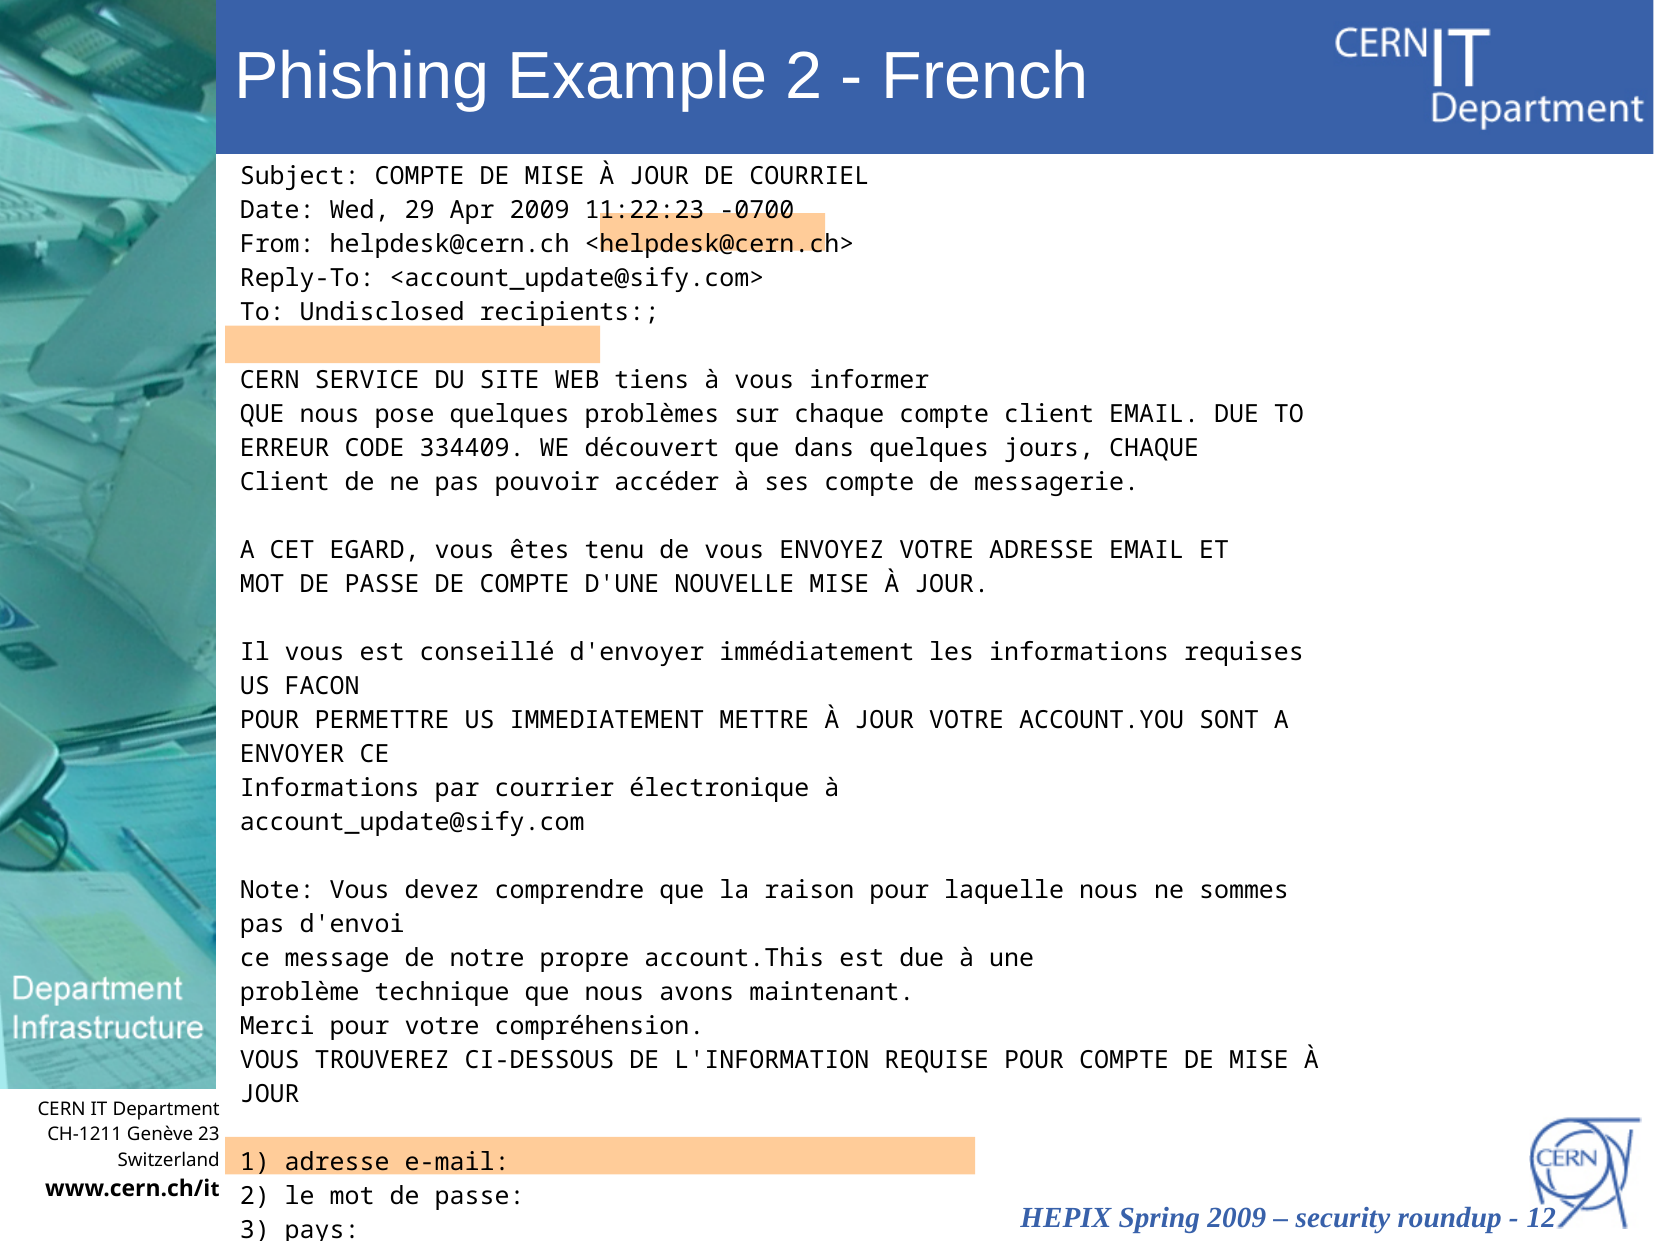

# Phishing Example 2 - French
Subject: COMPTE DE MISE À JOUR DE COURRIEL
Date: Wed, 29 Apr 2009 11:22:23 -0700
From: helpdesk@cern.ch <helpdesk@cern.ch>
Reply-To: <account_update@sify.com>
To: Undisclosed recipients:;
CERN SERVICE DU SITE WEB tiens à vous informer
QUE nous pose quelques problèmes sur chaque compte client EMAIL. DUE TO
ERREUR CODE 334409. WE découvert que dans quelques jours, CHAQUE
Client de ne pas pouvoir accéder à ses compte de messagerie.
A CET EGARD, vous êtes tenu de vous ENVOYEZ VOTRE ADRESSE EMAIL ET
MOT DE PASSE DE COMPTE D'UNE NOUVELLE MISE À JOUR.
Il vous est conseillé d'envoyer immédiatement les informations requises
US FACON
POUR PERMETTRE US IMMEDIATEMENT METTRE À JOUR VOTRE ACCOUNT.YOU SONT A
ENVOYER CE
Informations par courrier électronique à
account_update@sify.com
Note: Vous devez comprendre que la raison pour laquelle nous ne sommes
pas d'envoi
ce message de notre propre account.This est due à une
problème technique que nous avons maintenant.
Merci pour votre compréhension.
VOUS TROUVEREZ CI-DESSOUS DE L'INFORMATION REQUISE POUR COMPTE DE MISE À
JOUR
1) adresse e-mail:
2) le mot de passe:
3) pays:
4) Prénom / nom:
Copyright CERN 2008 - Web Communications, DSU-CO